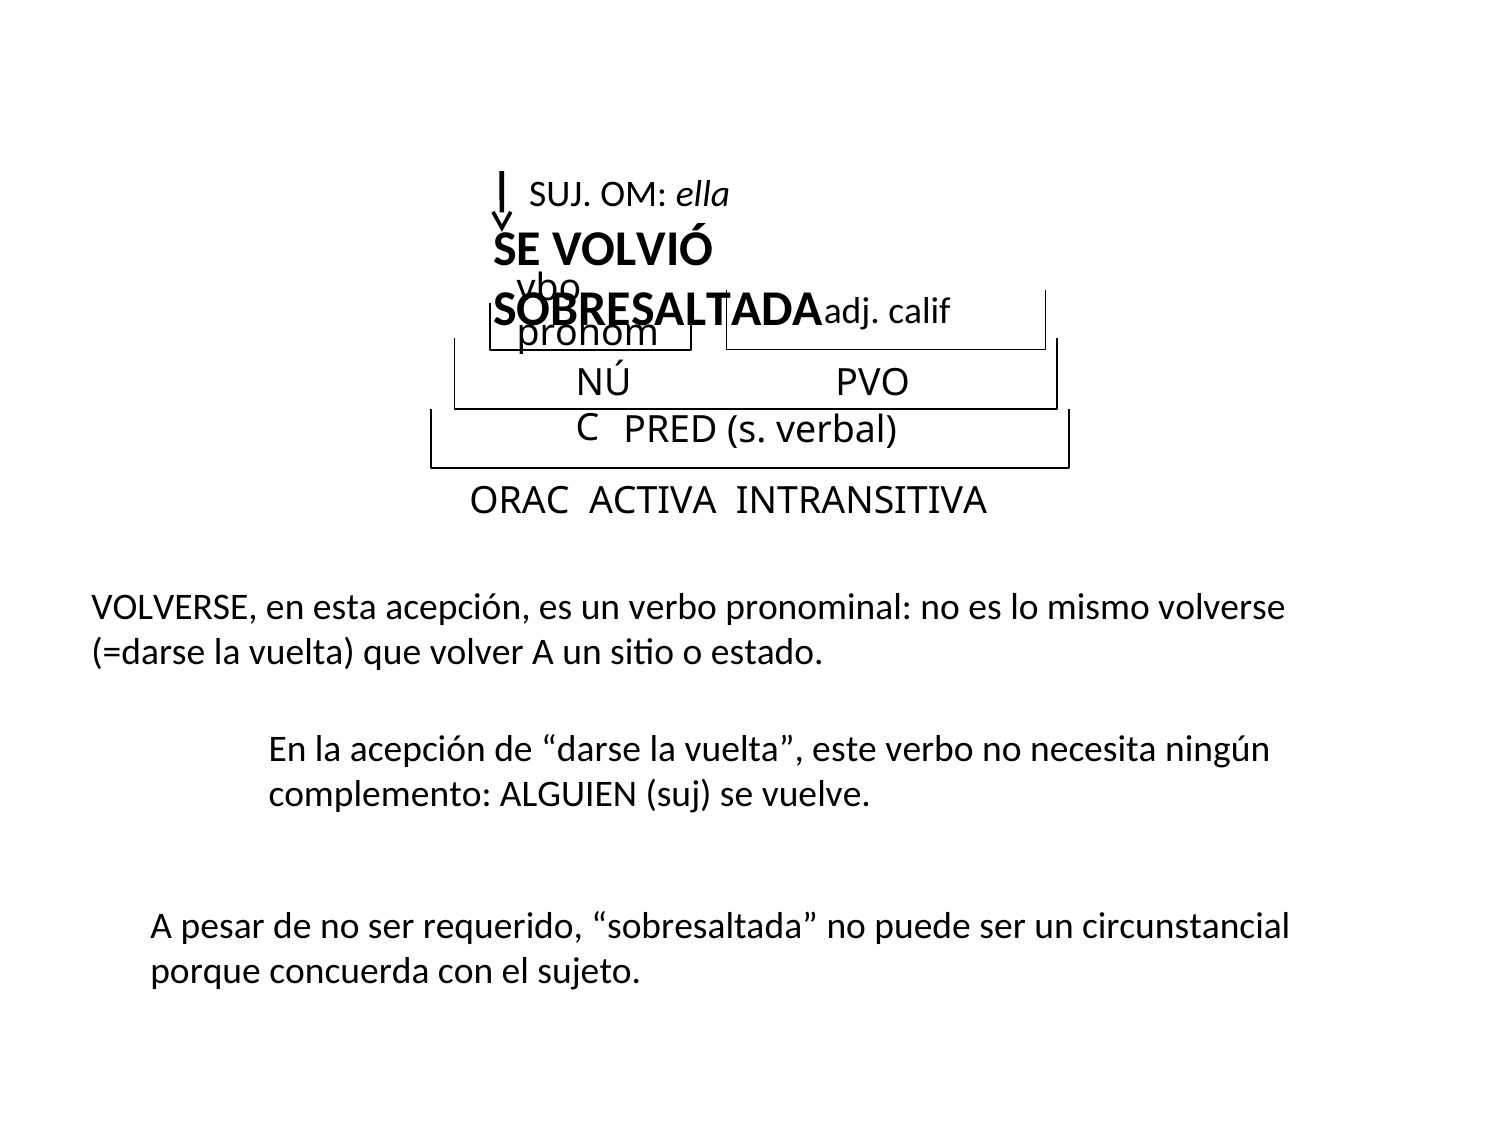

SUJ. OM: ella
SE VOLVIÓ SOBRESALTADA
vbo
pronom
NÚC
adj. calif
PVO
PRED (s. verbal)
ORAC ACTIVA INTRANSITIVA
VOLVERSE, en esta acepción, es un verbo pronominal: no es lo mismo volverse (=darse la vuelta) que volver A un sitio o estado.
En la acepción de “darse la vuelta”, este verbo no necesita ningún complemento: ALGUIEN (suj) se vuelve.
A pesar de no ser requerido, “sobresaltada” no puede ser un circunstancial porque concuerda con el sujeto.